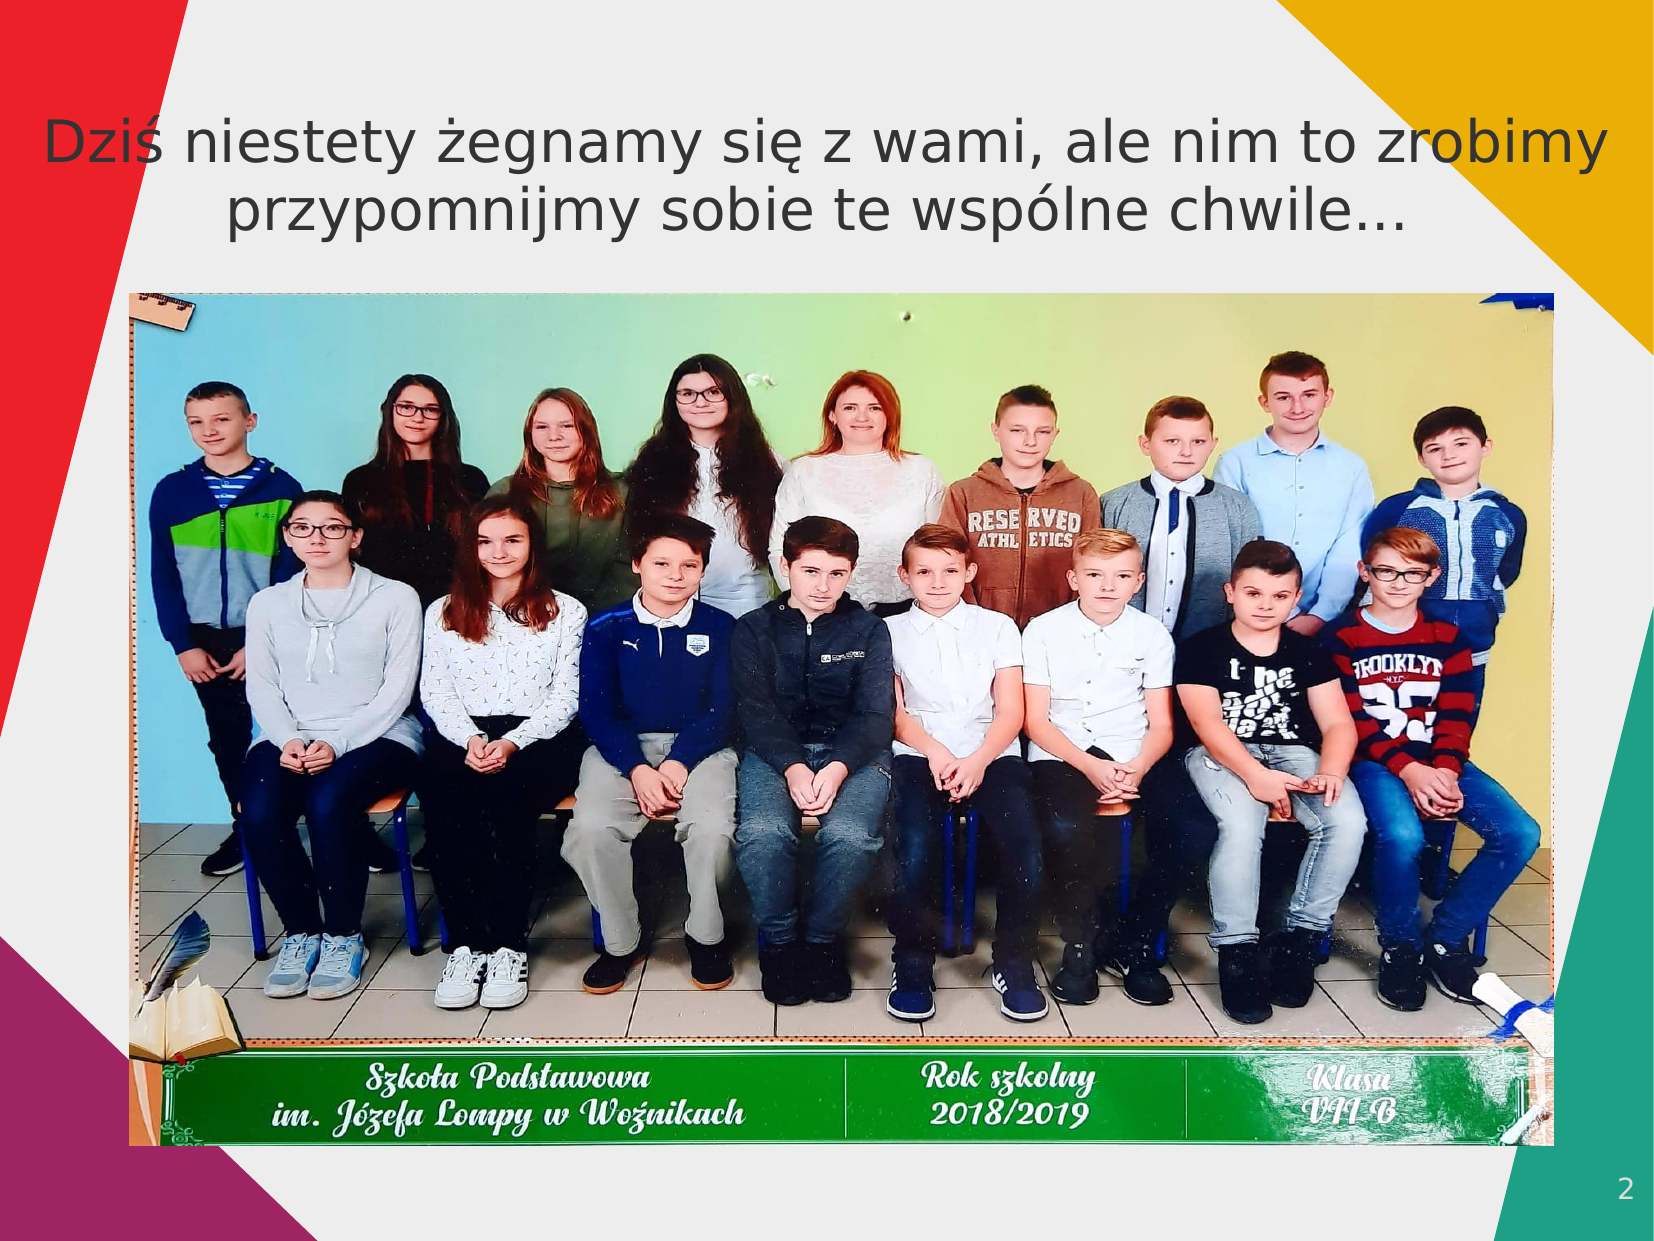

# Dziś niestety żegnamy się z wami, ale nim to zrobimy przypomnijmy sobie te wspólne chwile...
2